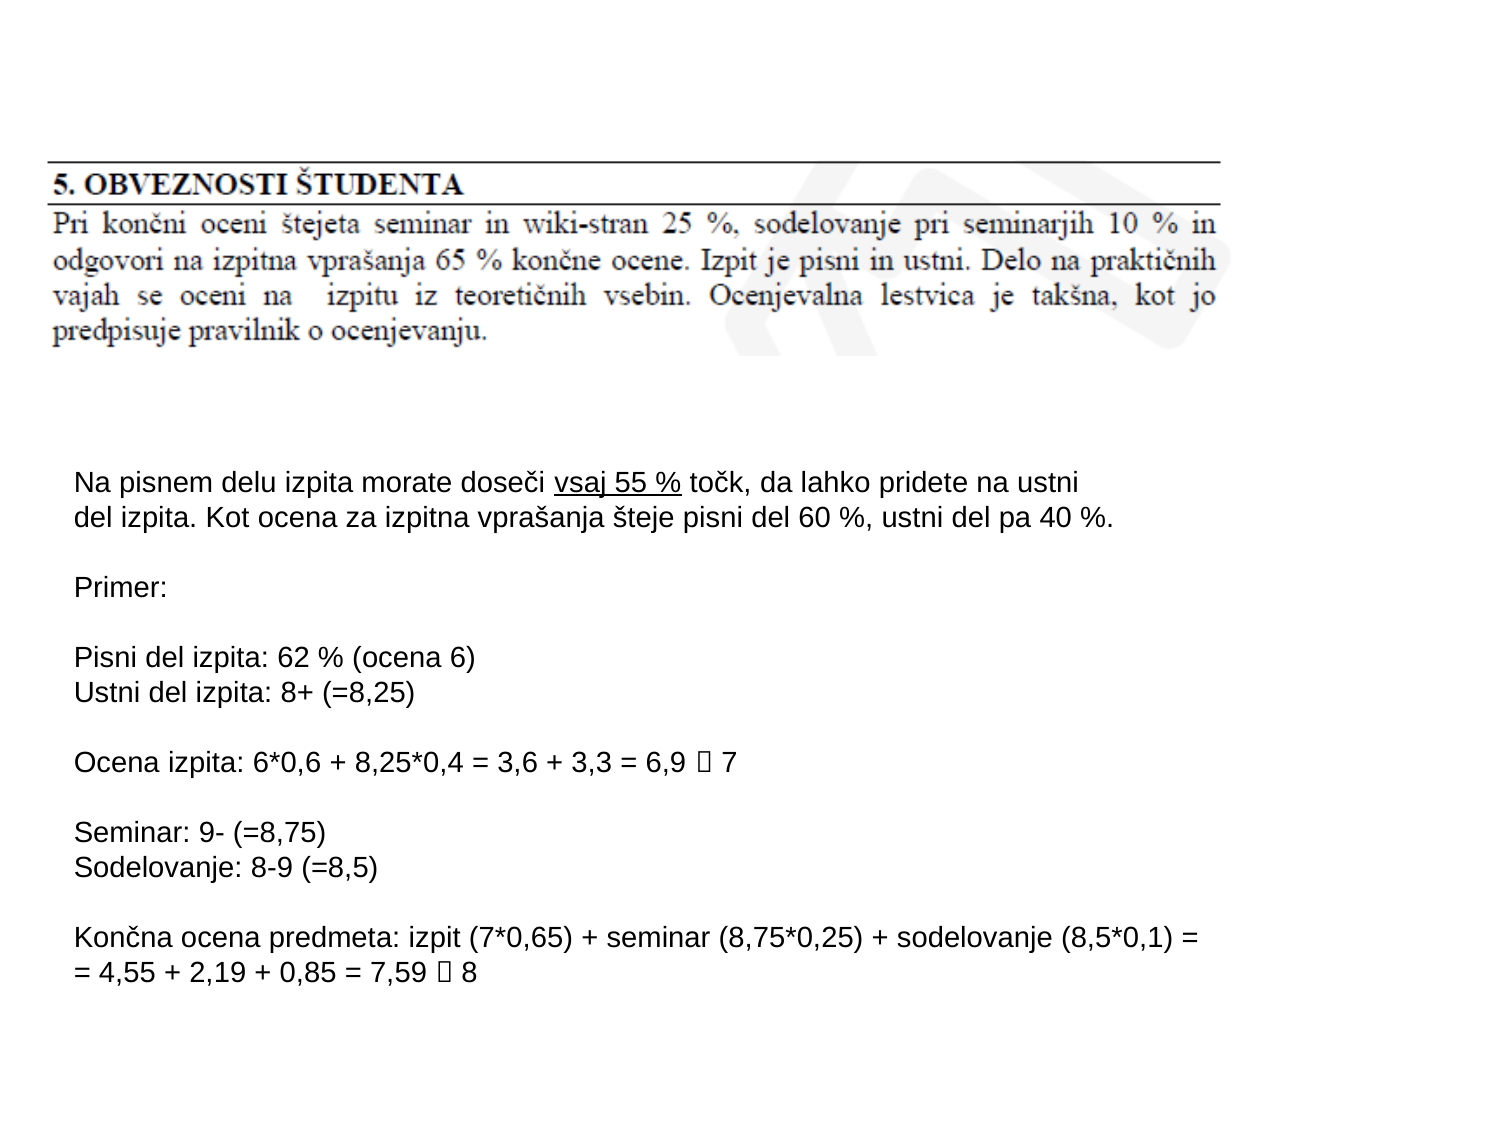

Na pisnem delu izpita morate doseči vsaj 55 % točk, da lahko pridete na ustni
del izpita. Kot ocena za izpitna vprašanja šteje pisni del 60 %, ustni del pa 40 %.
Primer:
Pisni del izpita: 62 % (ocena 6)
Ustni del izpita: 8+ (=8,25)
Ocena izpita: 6*0,6 + 8,25*0,4 = 3,6 + 3,3 = 6,9  7
Seminar: 9- (=8,75)
Sodelovanje: 8-9 (=8,5)
Končna ocena predmeta: izpit (7*0,65) + seminar (8,75*0,25) + sodelovanje (8,5*0,1) =
= 4,55 + 2,19 + 0,85 = 7,59  8